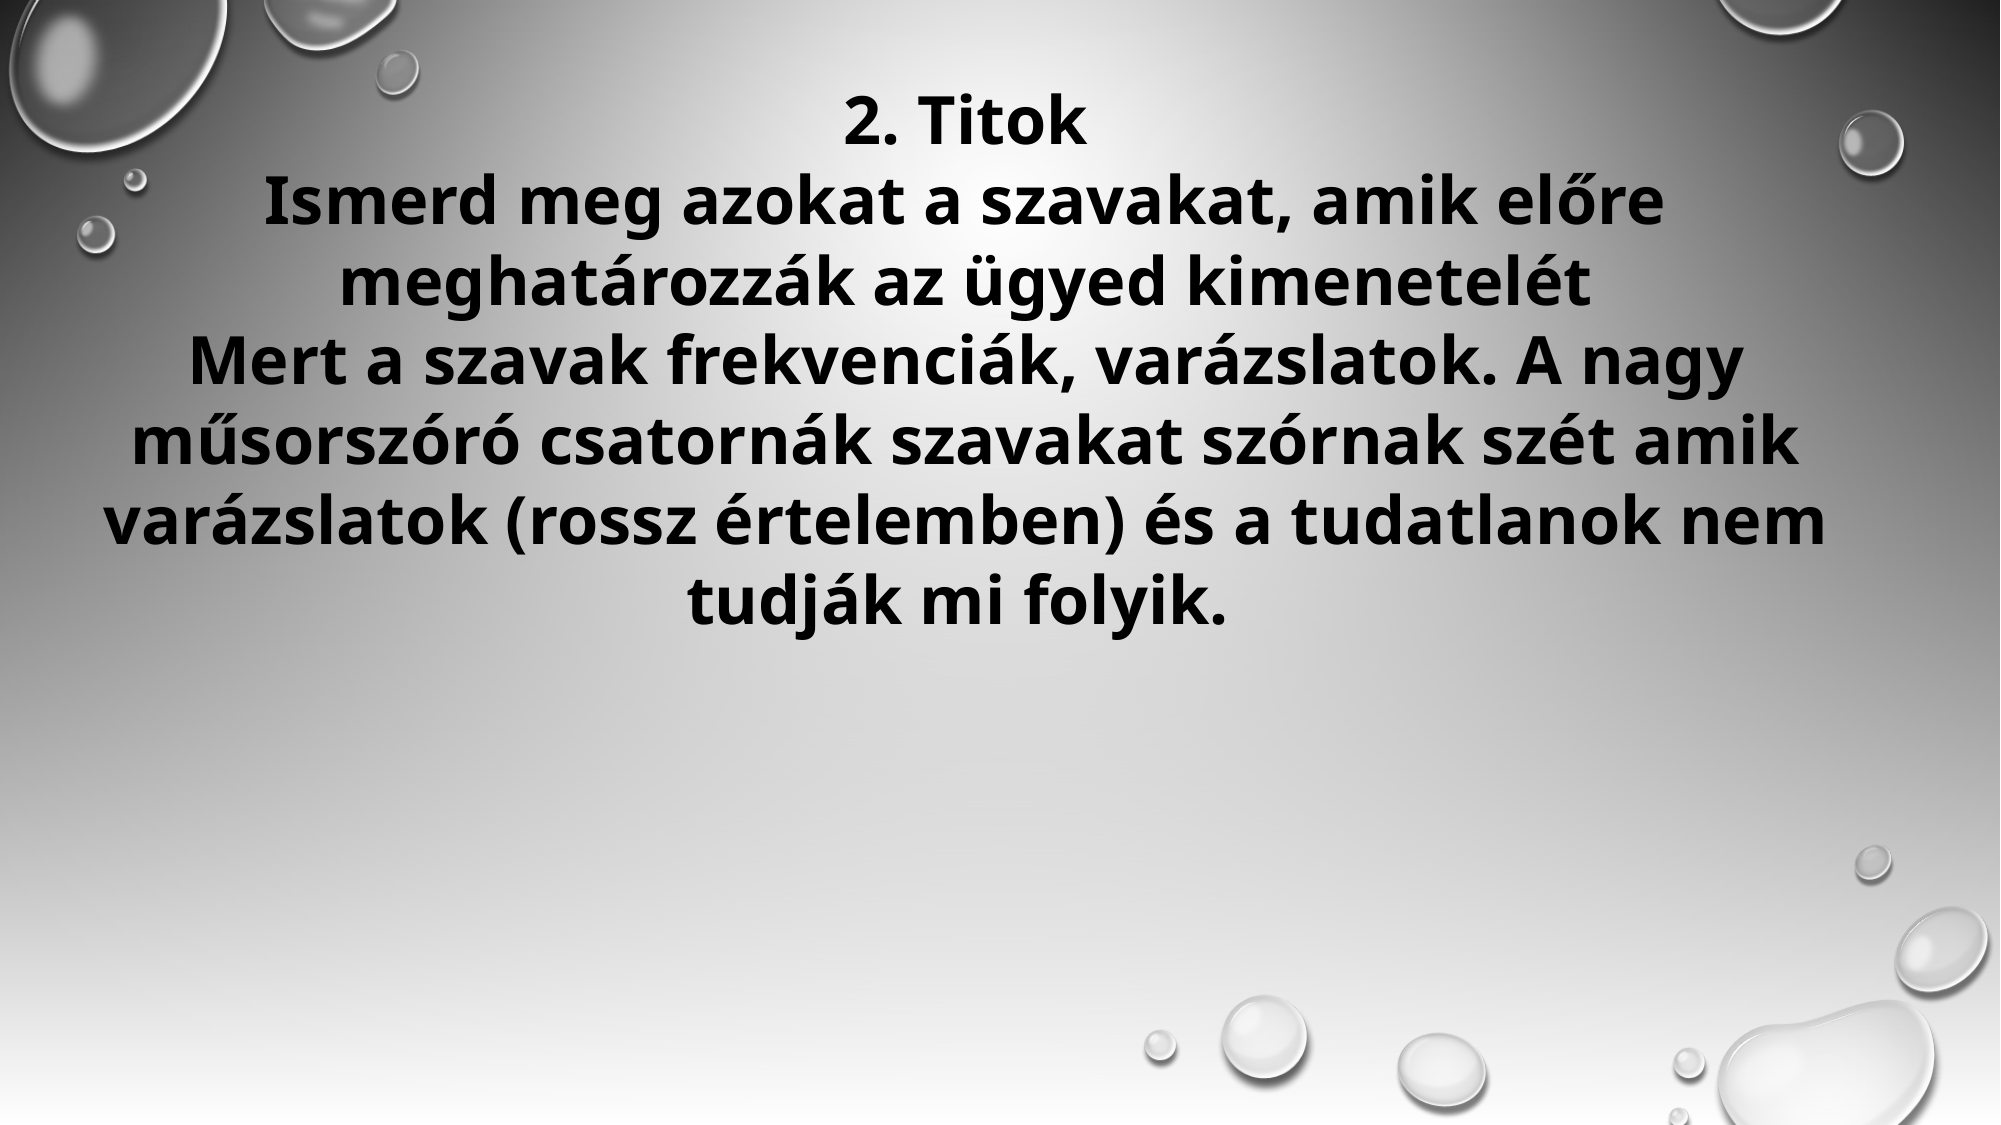

2. Titok
Ismerd meg azokat a szavakat, amik előre meghatározzák az ügyed kimenetelét
Mert a szavak frekvenciák, varázslatok. A nagy műsorszóró csatornák szavakat szórnak szét amik varázslatok (rossz értelemben) és a tudatlanok nem tudják mi folyik.